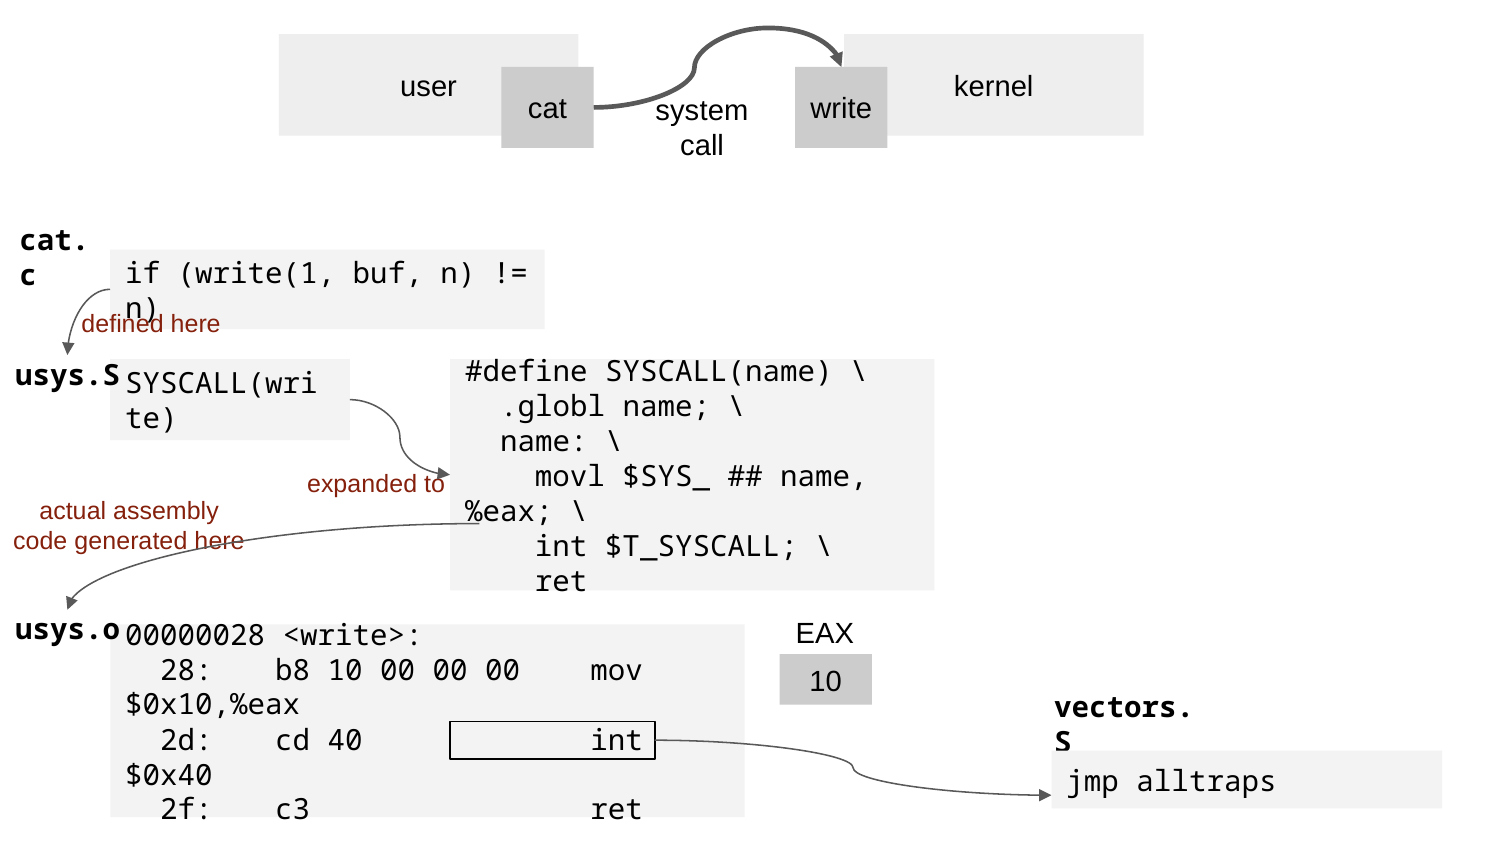

user
kernel
cat
write
system call
cat.c
if (write(1, buf, n) != n)
defined here
usys.S
SYSCALL(write)
#define SYSCALL(name) \
 .globl name; \
 name: \
 movl $SYS_ ## name, %eax; \
 int $T_SYSCALL; \
 ret
expanded to
actual assembly code generated here
EAX
usys.o
00000028 <write>:
 28:	b8 10 00 00 00 mov $0x10,%eax
 2d:	cd 40 int $0x40
 2f:	c3 ret
10
vectors.S
jmp alltraps